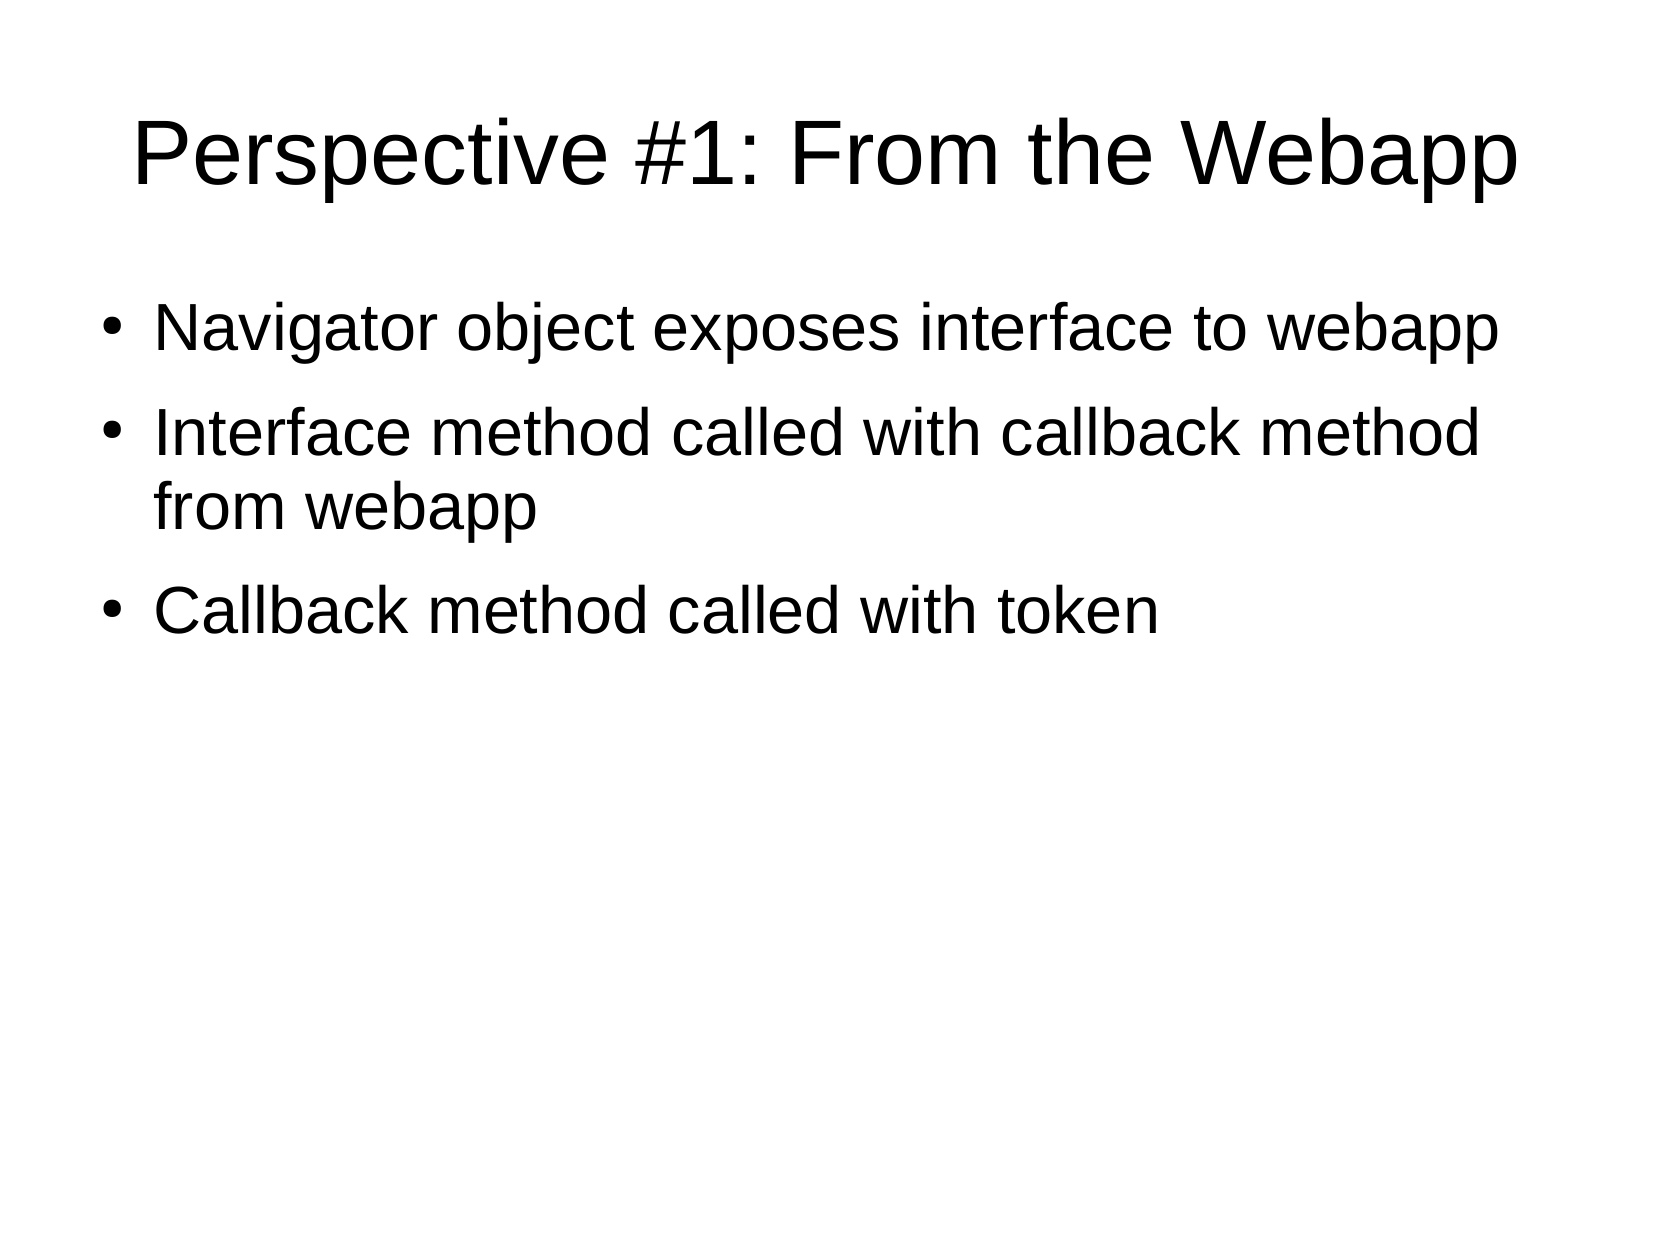

# Perspective #1: From the Webapp
Navigator object exposes interface to webapp
Interface method called with callback method from webapp
Callback method called with token